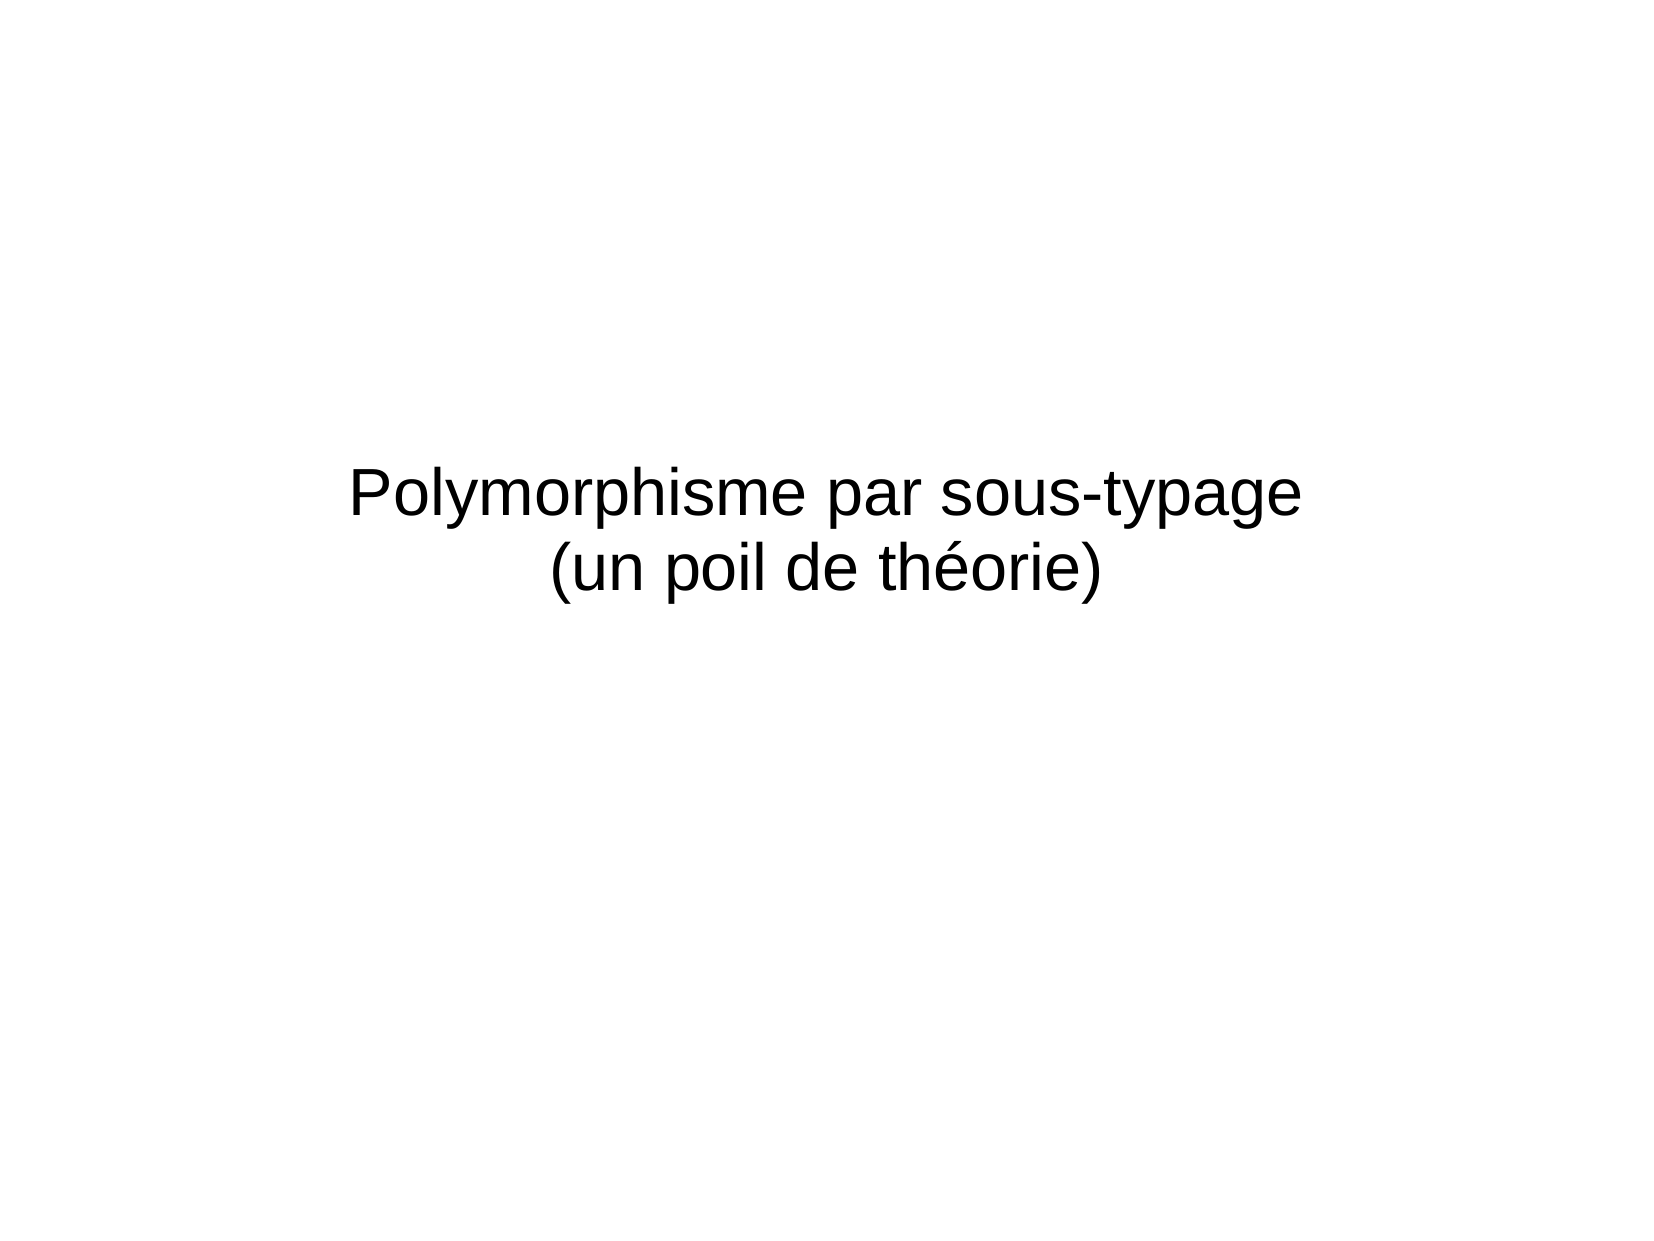

# Polymorphisme par sous-typage (un poil de théorie)